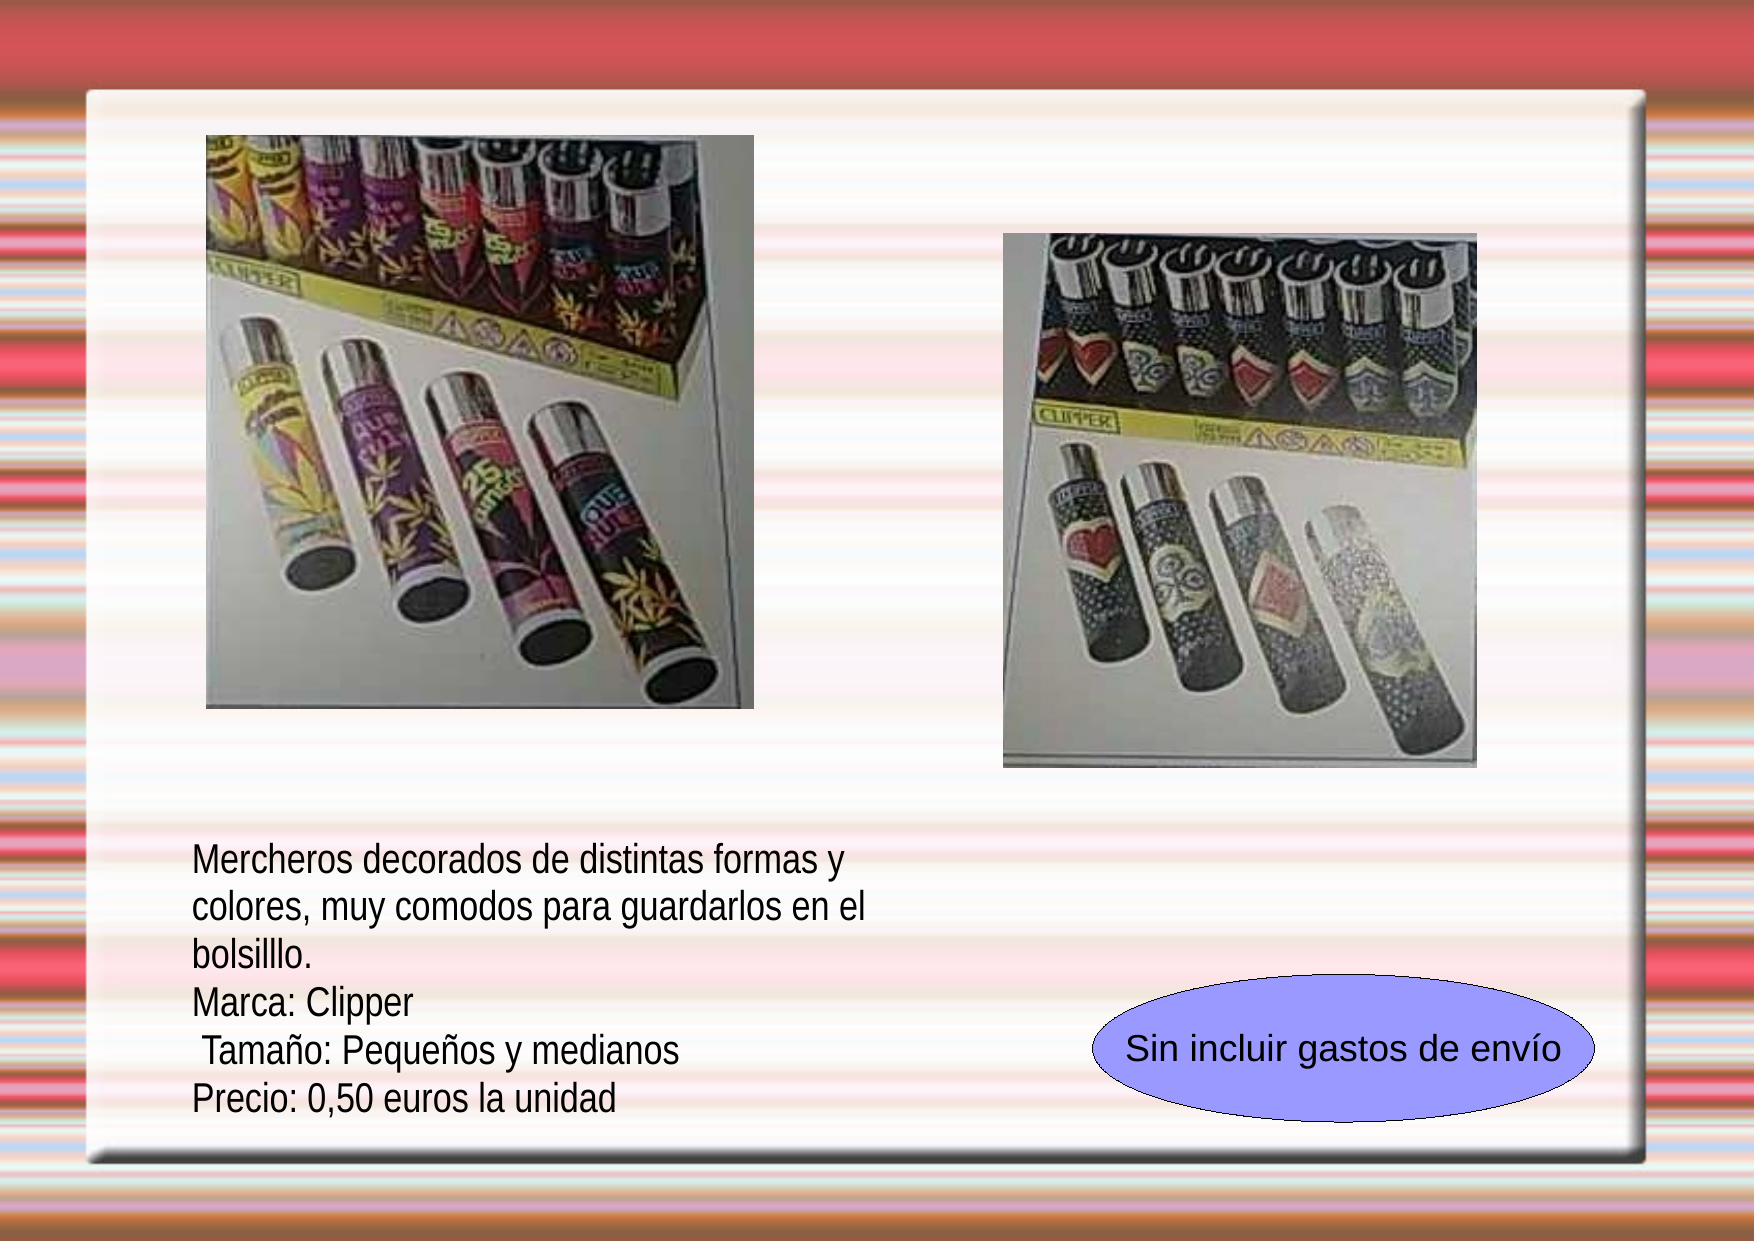

Mercheros decorados de distintas formas y colores, muy comodos para guardarlos en el bolsilllo.
Marca: Clipper
 Tamaño: Pequeños y medianos
Precio: 0,50 euros la unidad
Sin incluir gastos de envío